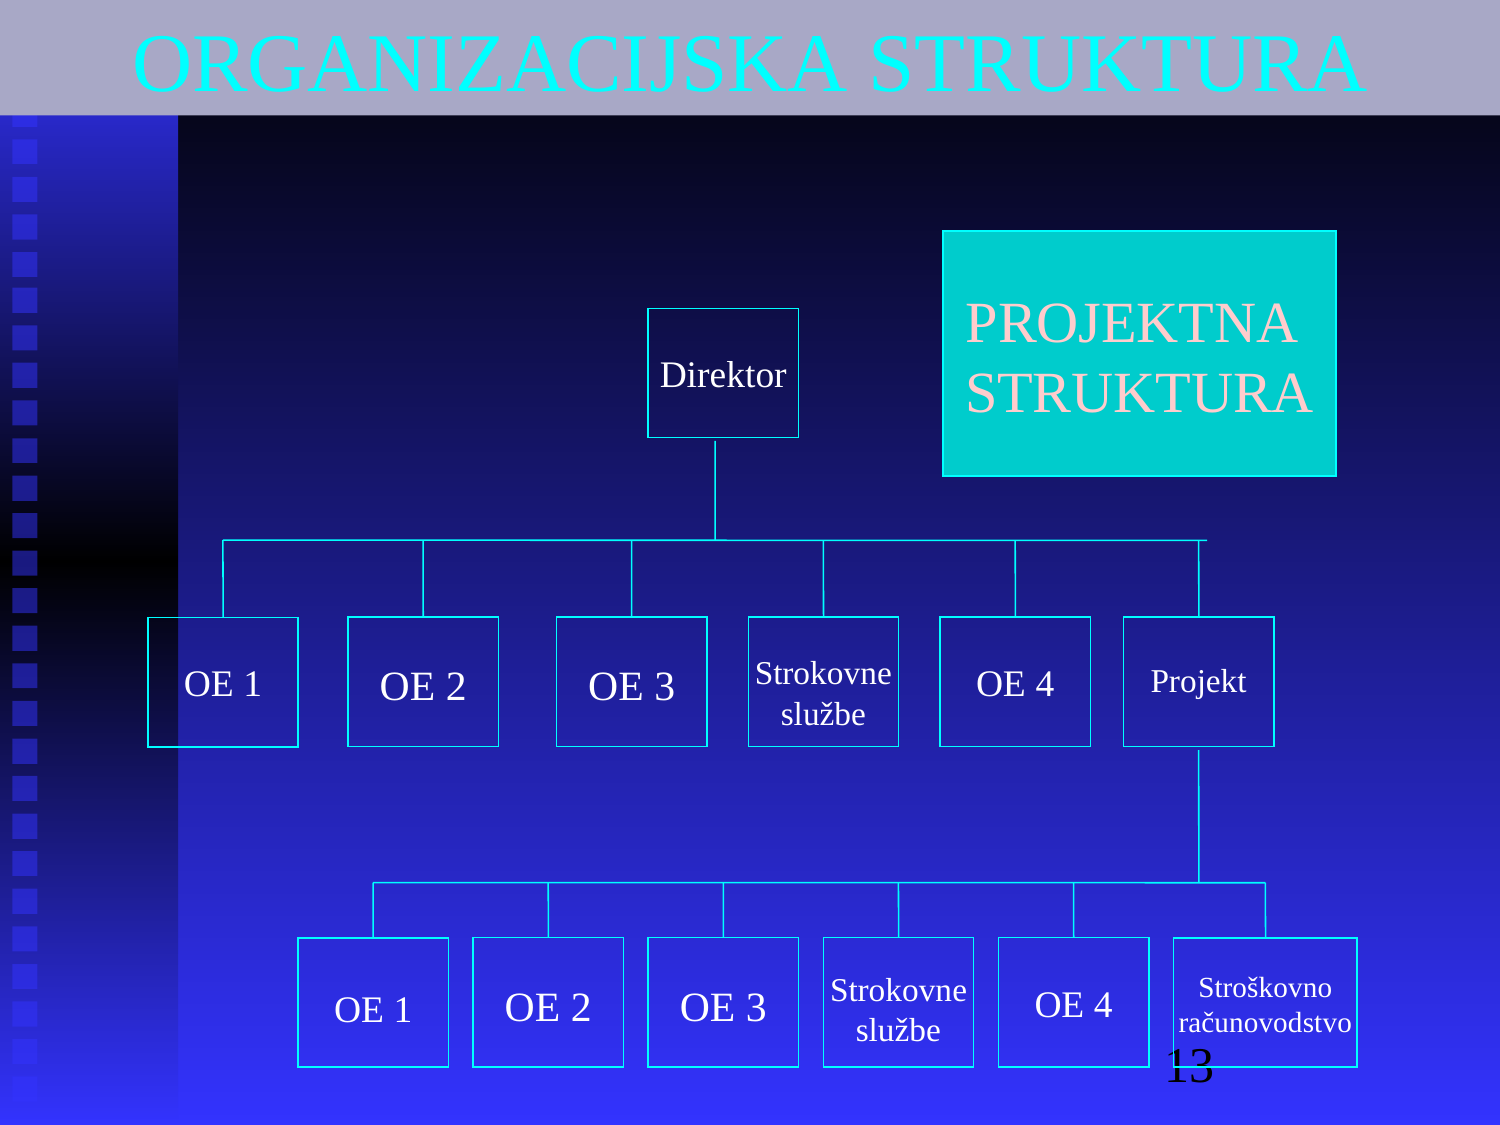

ORGANIZACIJSKA STRUKTURA
PROJEKTNA
STRUKTURA
Direktor
OE 2
OE 3
Strokovne
službe
OE 4
Projekt
OE 1
OE 2
OE 3
Strokovne
službe
OE 4
OE 1
Stroškovno
računovodstvo
13